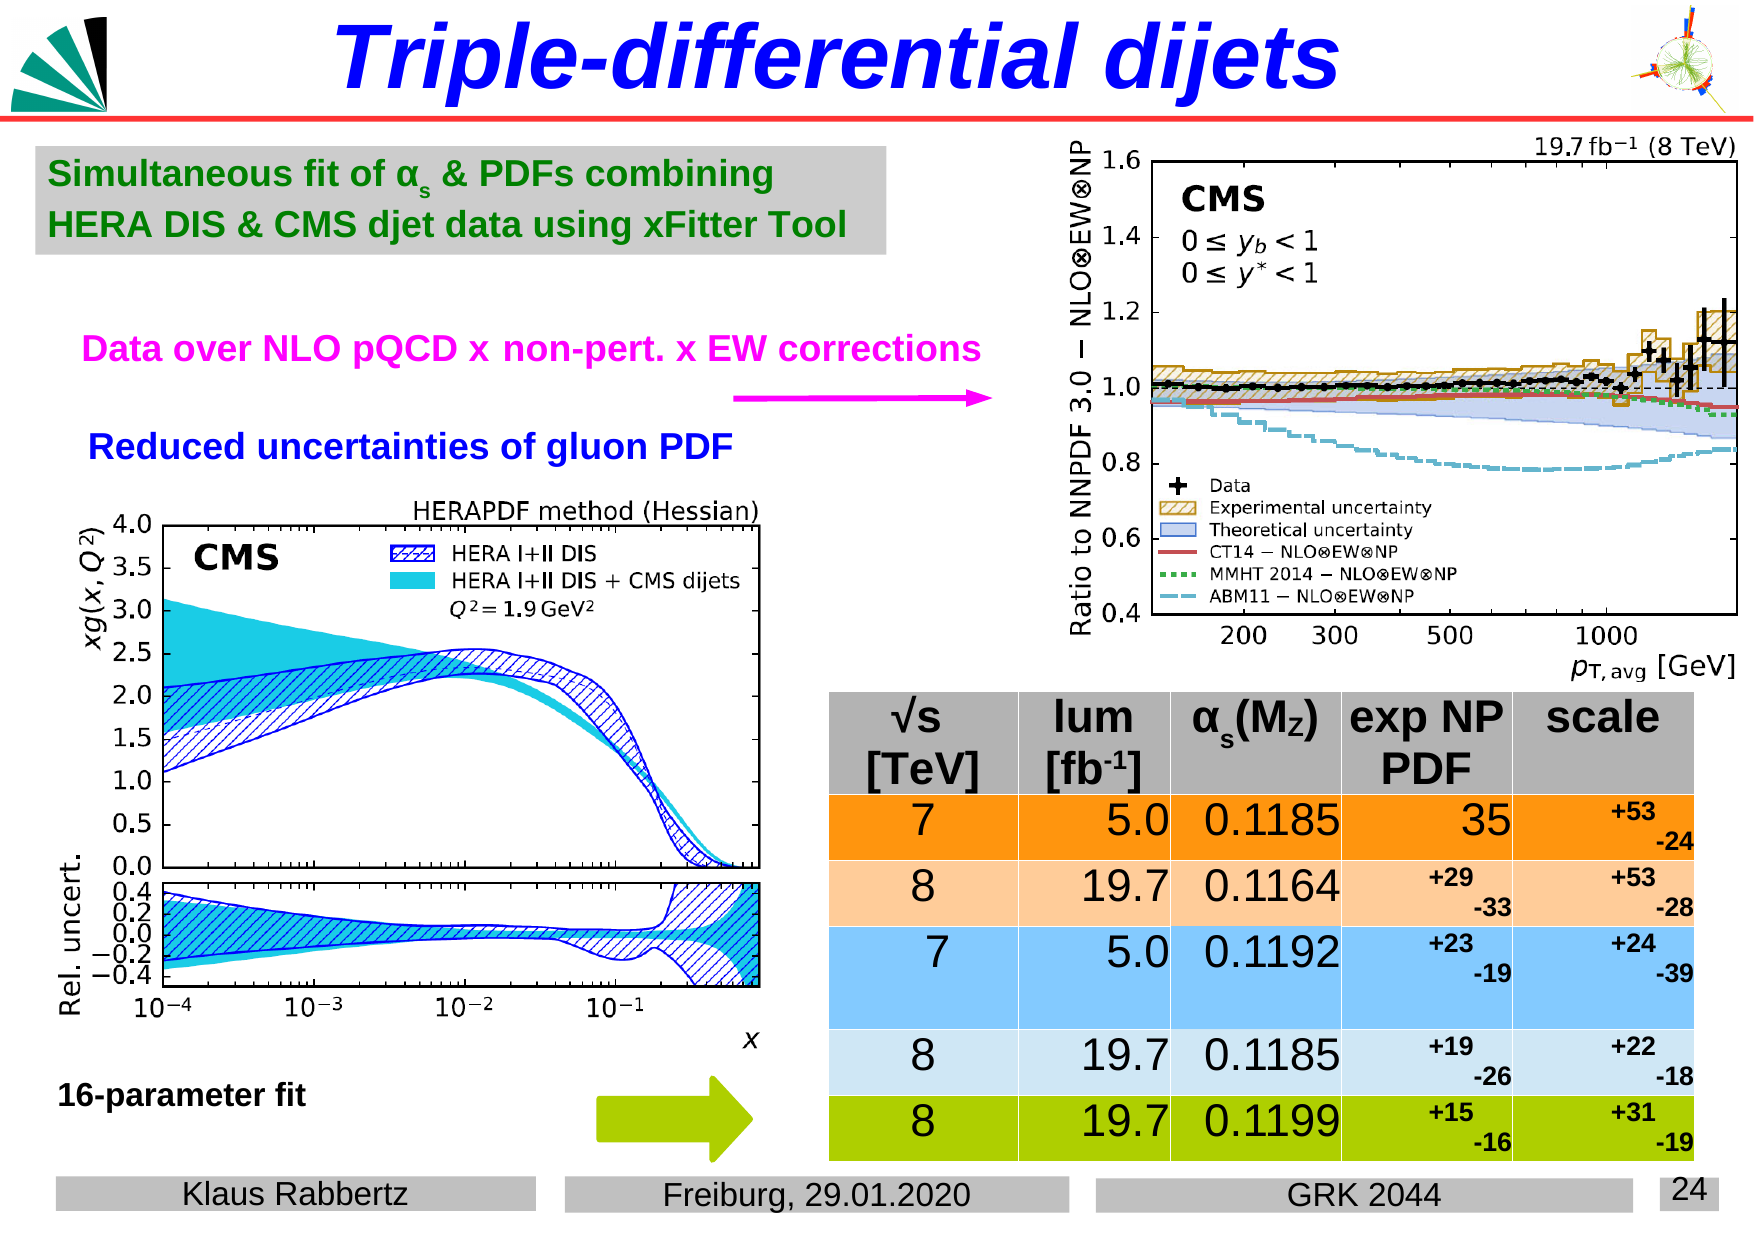

# Triple-differential dijets
Simultaneous fit of αs & PDFs combining
HERA DIS & CMS djet data using xFitter Tool
| | | | | |
| --- | --- | --- | --- | --- |
| | | | | |
| | | | | |
| | | | | |
| | | | | |
| | | | | |
Data over NLO pQCD x non-pert. x EW corrections
Reduced uncertainties of gluon PDF
| √s [TeV] | lum [fb-1] | αs(MZ) | exp NP PDF | scale |
| --- | --- | --- | --- | --- |
| 7 | 5.0 | 0.1185 | 35 | +53-24 |
| 8 | 19.7 | 0.1164 | +29-33 | +53-28 |
| 7 | 5.0 | 0.1192 | +23-19 | +24-39 |
| 8 | 19.7 | 0.1185 | +19-26 | +22-18 |
| 8 | 19.7 | 0.1199 | +15-16 | +31-19 |
16-parameter fit